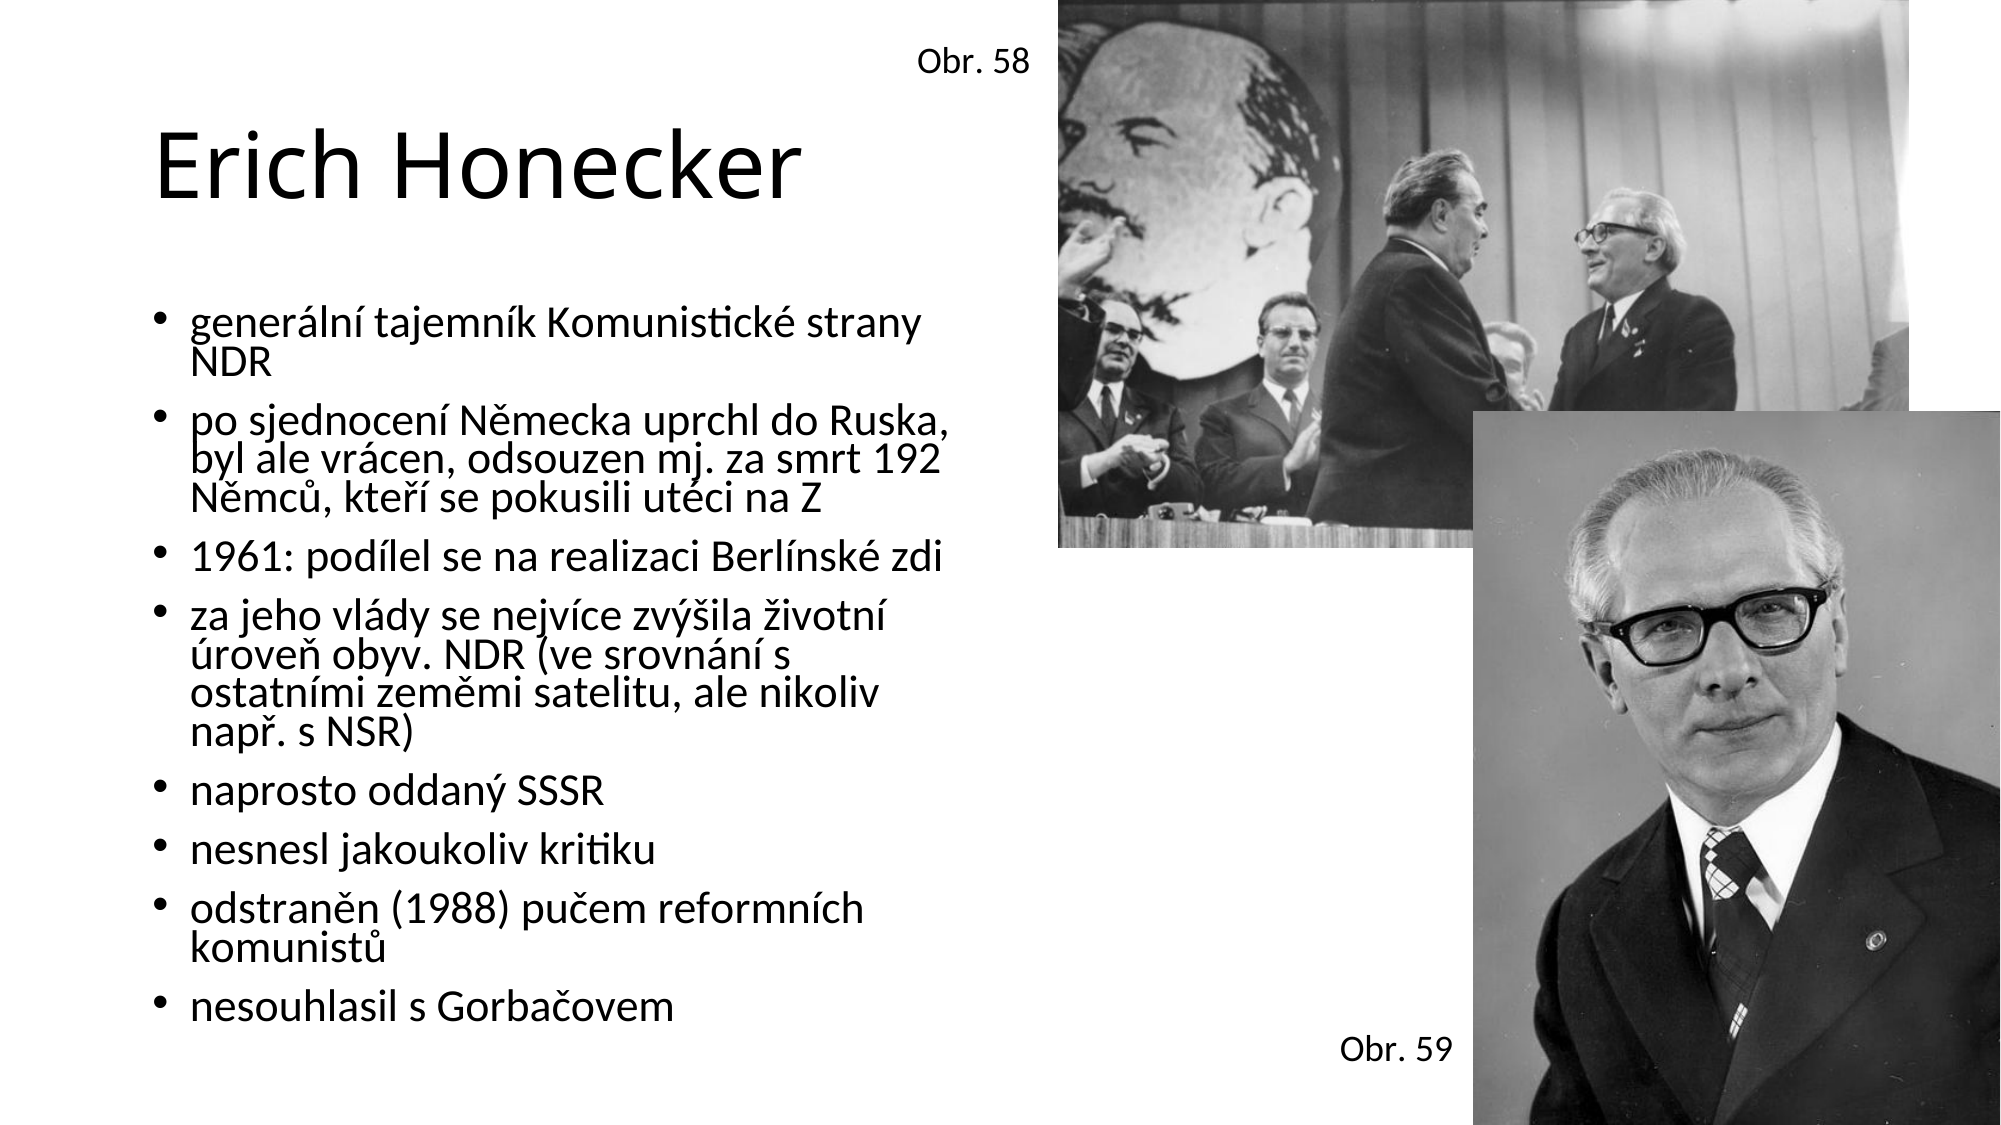

Obr. 58
# Erich Honecker
generální tajemník Komunistické strany NDR
po sjednocení Německa uprchl do Ruska, byl ale vrácen, odsouzen mj. za smrt 192 Němců, kteří se pokusili utéci na Z
1961: podílel se na realizaci Berlínské zdi
za jeho vlády se nejvíce zvýšila životní úroveň obyv. NDR (ve srovnání s ostatními zeměmi satelitu, ale nikoliv např. s NSR)
naprosto oddaný SSSR
nesnesl jakoukoliv kritiku
odstraněn (1988) pučem reformních komunistů
nesouhlasil s Gorbačovem
Obr. 59